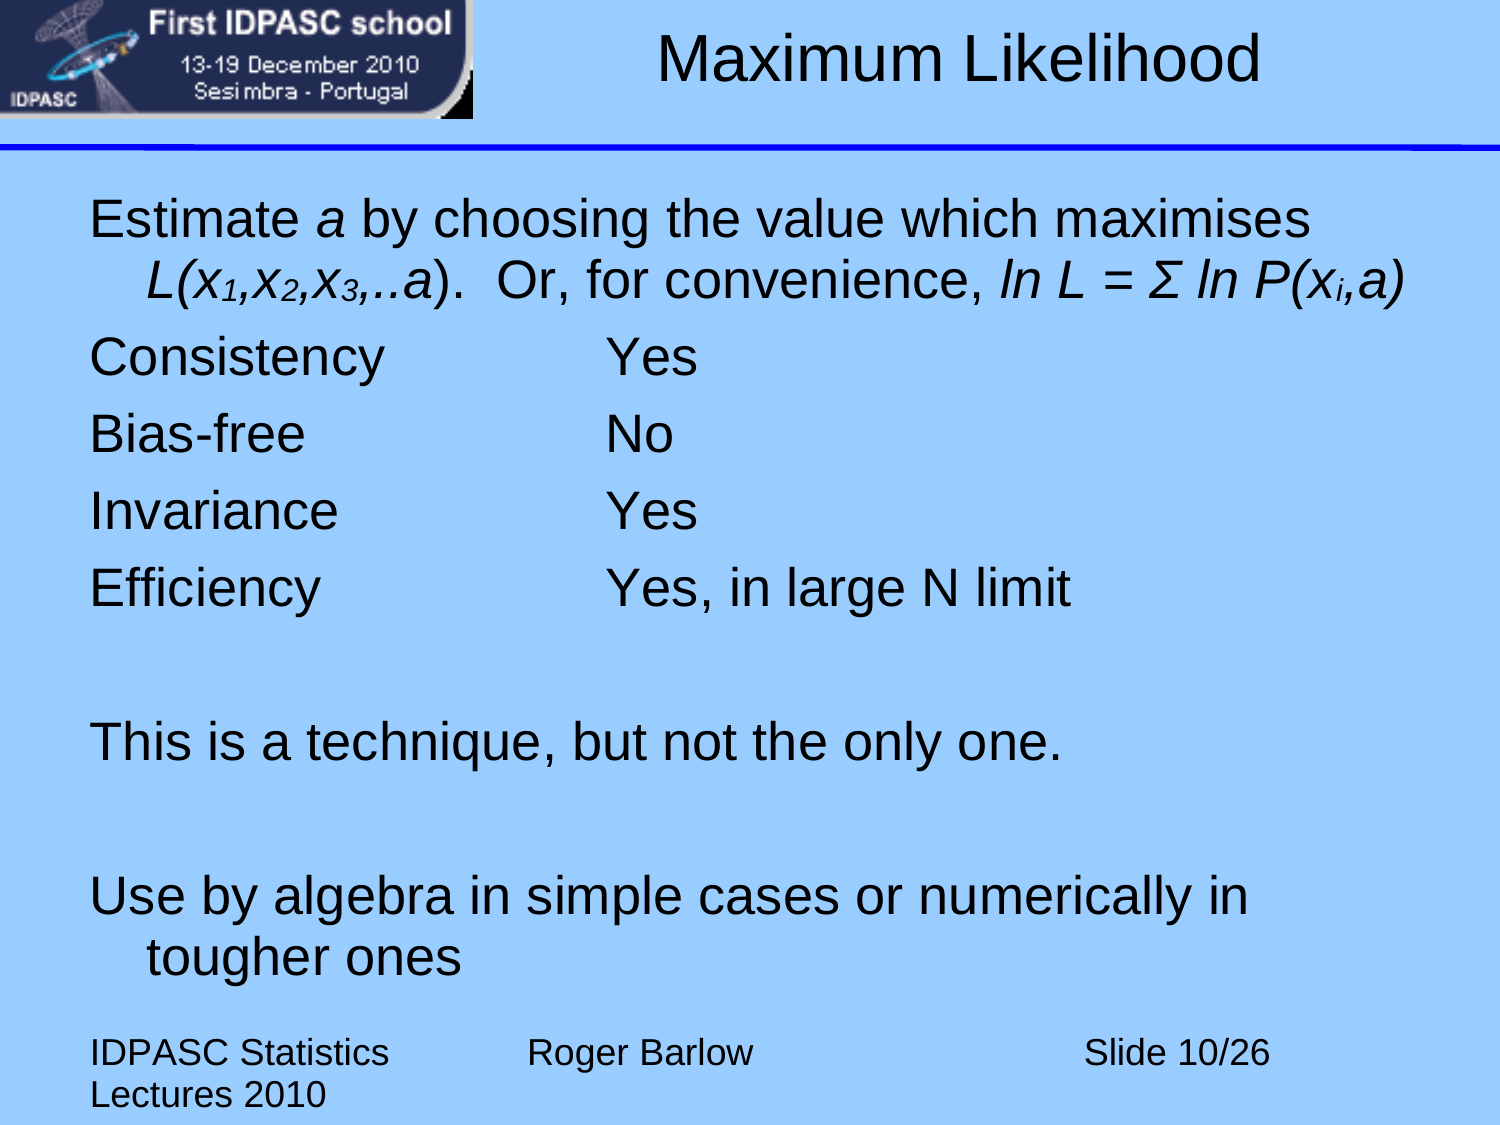

# Maximum Likelihood
Estimate a by choosing the value which maximises L(x1,x2,x3,..a). Or, for convenience, ln L = Σ ln P(xi,a)
Consistency			Yes
Bias-free					No
Invariance				Yes
Efficiency				Yes, in large N limit
This is a technique, but not the only one.
Use by algebra in simple cases or numerically in tougher ones
10